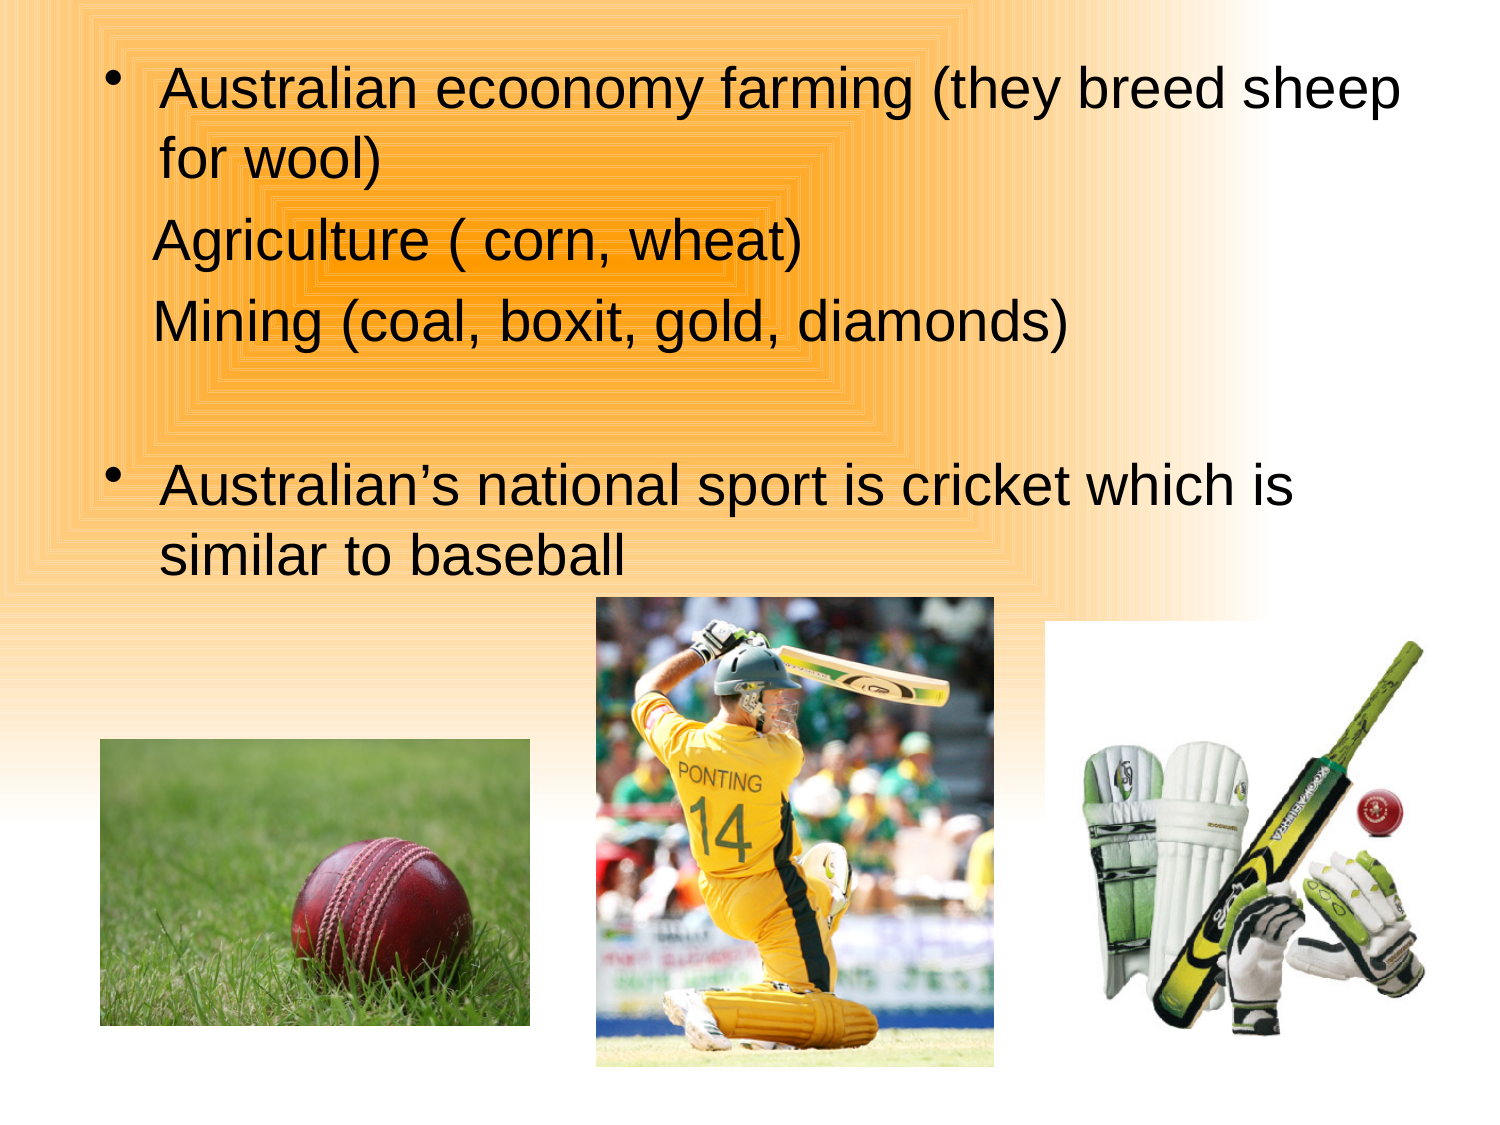

#
Australian ecoonomy farming (they breed sheep for wool)
 Agriculture ( corn, wheat)
 Mining (coal, boxit, gold, diamonds)
Australian’s national sport is cricket which is similar to baseball